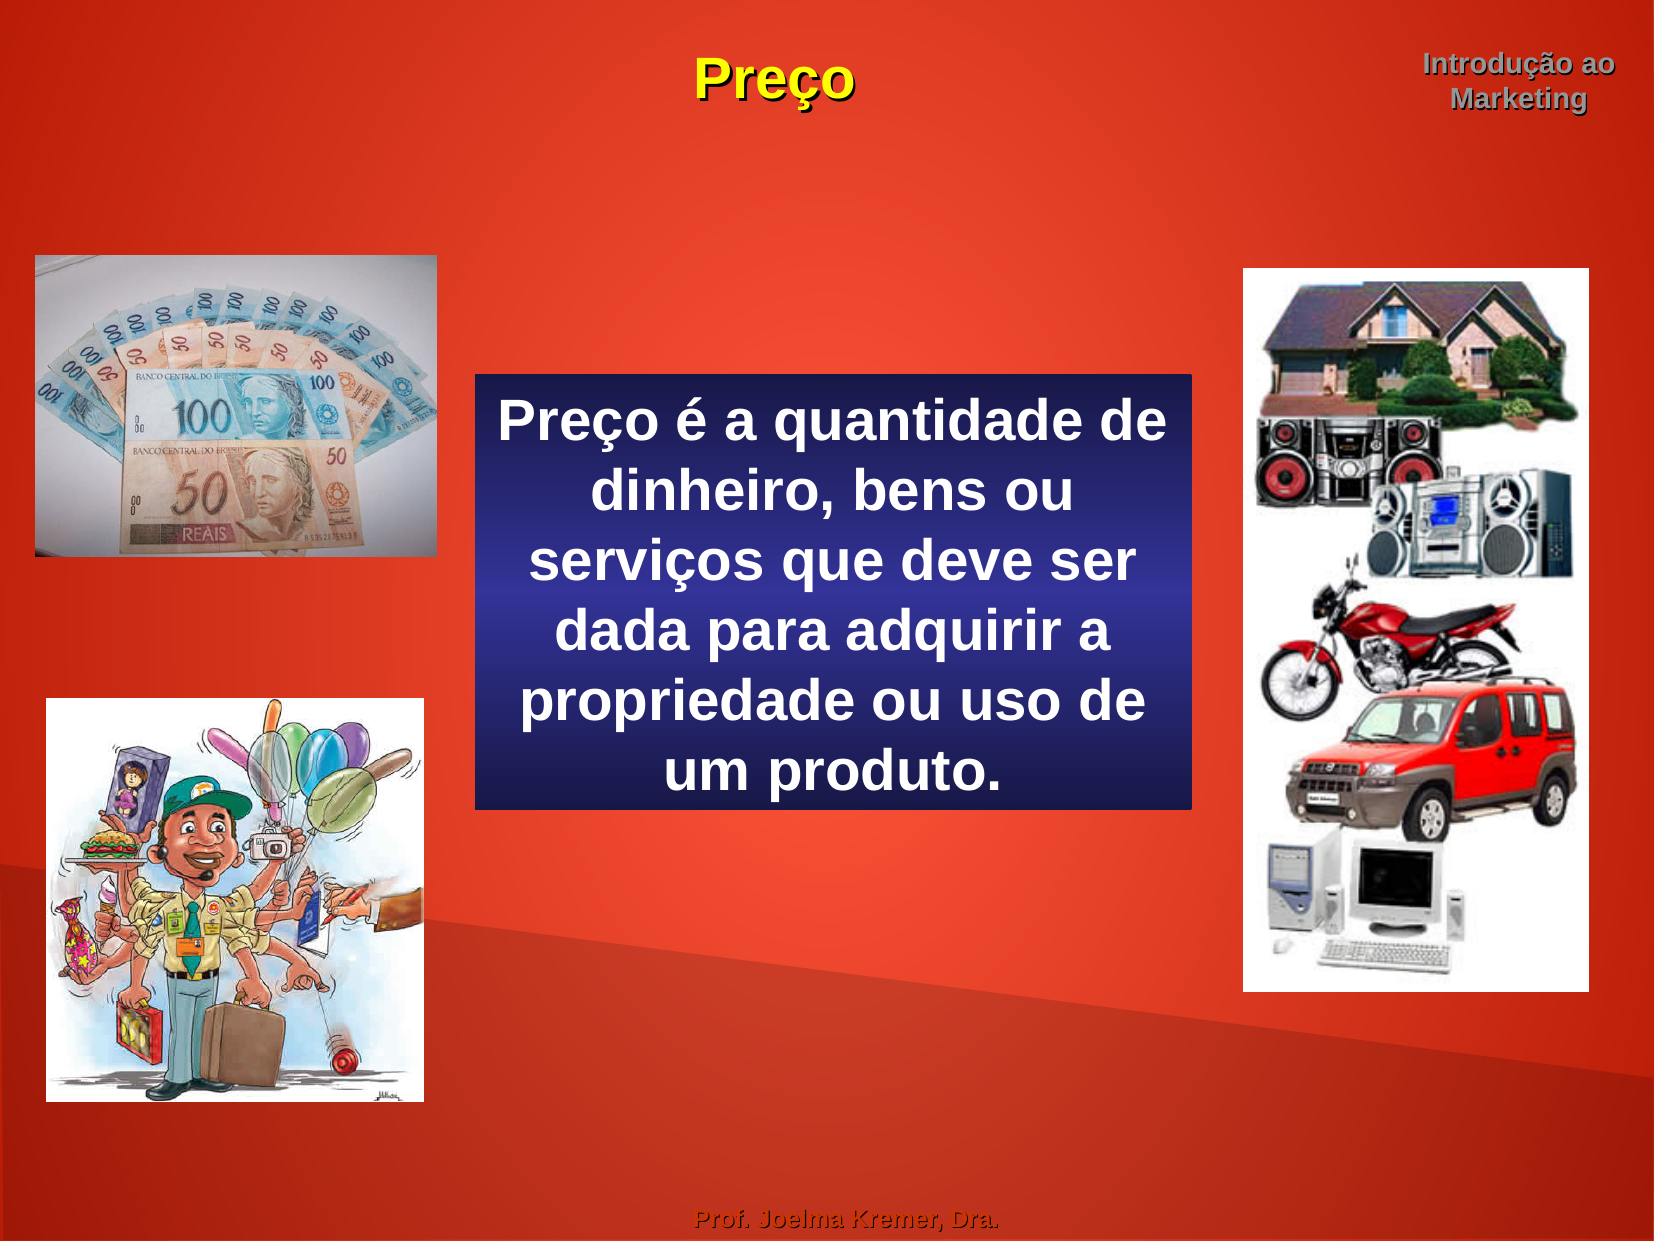

# Introdução ao Marketing
Preço
Preço é a quantidade de dinheiro, bens ou serviços que deve ser dada para adquirir a propriedade ou uso de um produto.
Prof. Joelma Kremer, Dra.